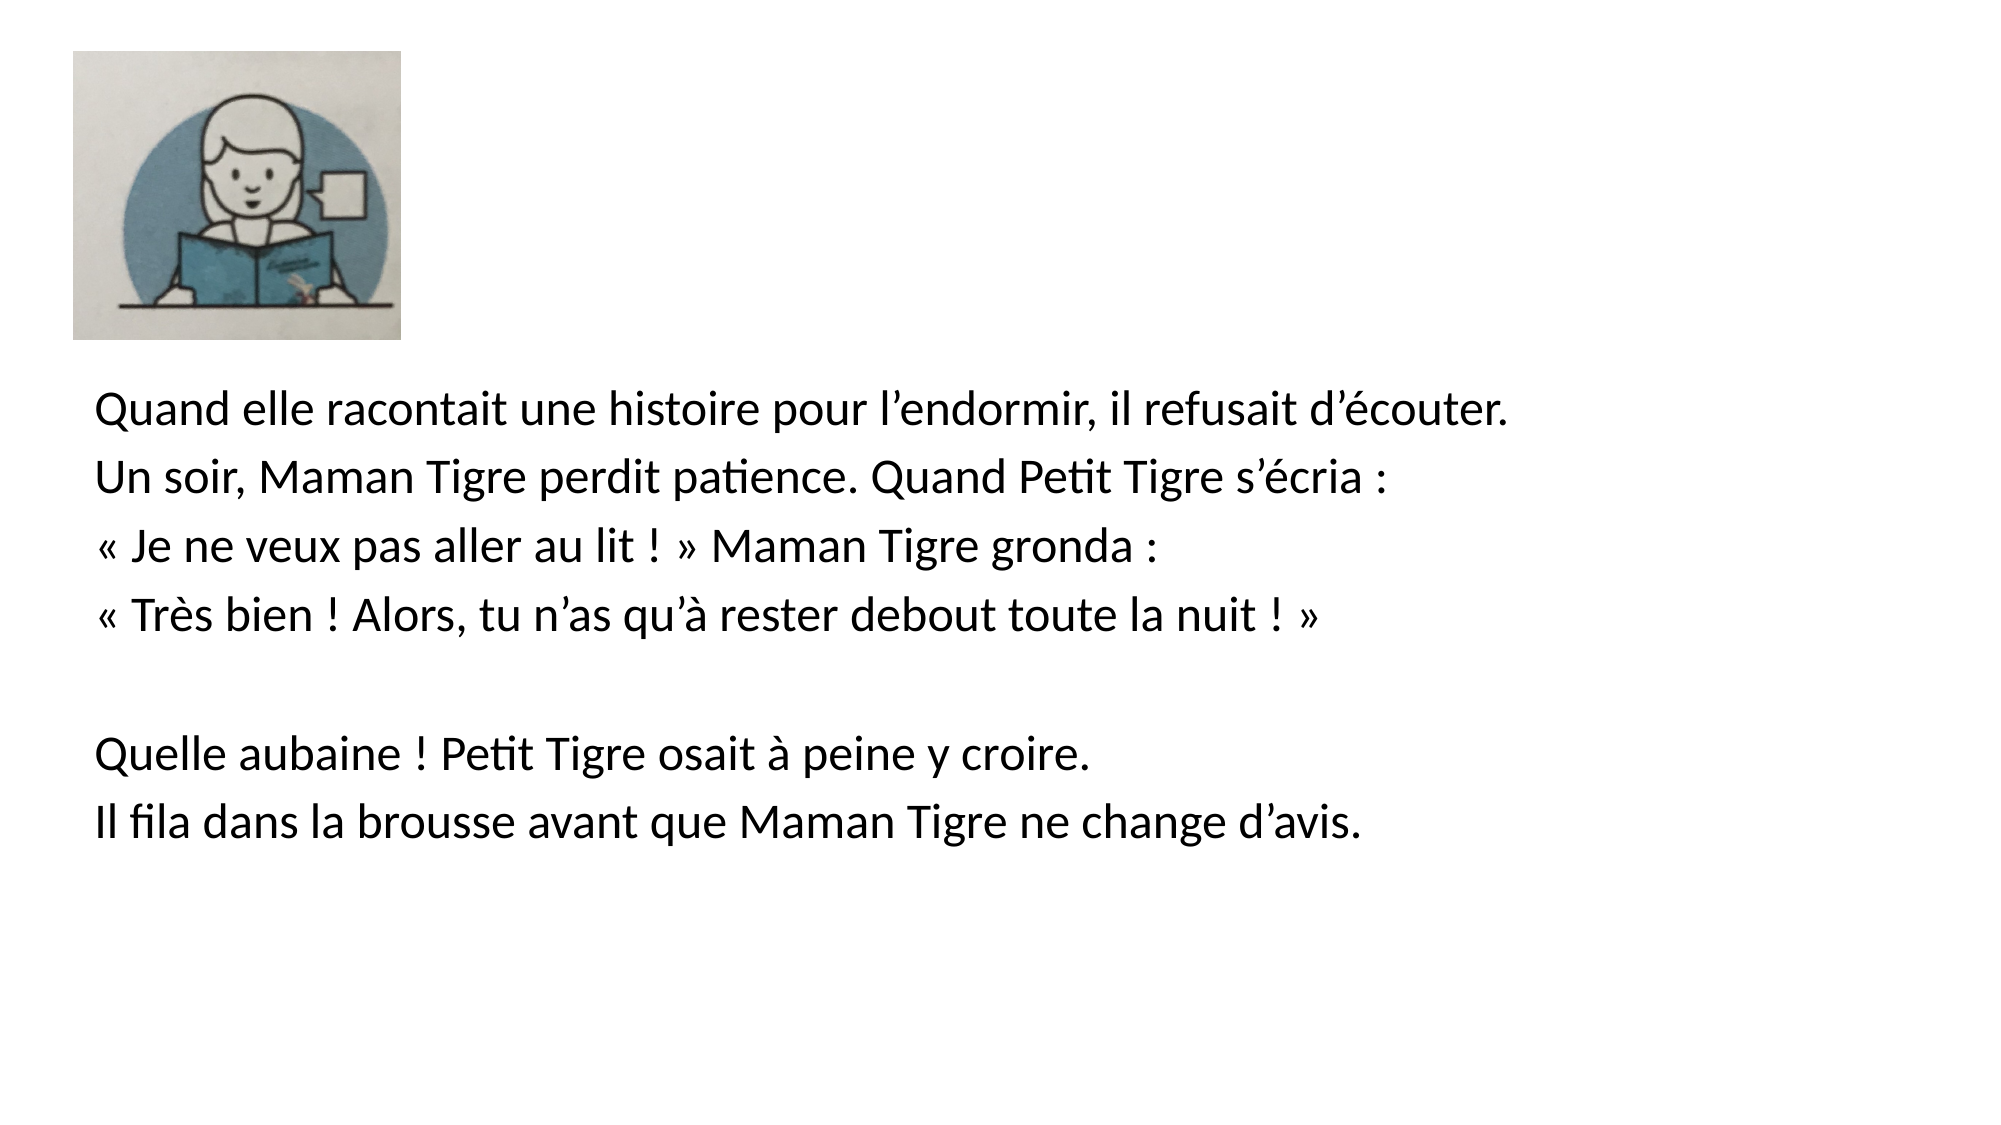

Quand elle racontait une histoire pour l’endormir, il refusait d’écouter.
Un soir, Maman Tigre perdit patience. Quand Petit Tigre s’écria :
« Je ne veux pas aller au lit ! » Maman Tigre gronda :
« Très bien ! Alors, tu n’as qu’à rester debout toute la nuit ! »
Quelle aubaine ! Petit Tigre osait à peine y croire.
Il fila dans la brousse avant que Maman Tigre ne change d’avis.